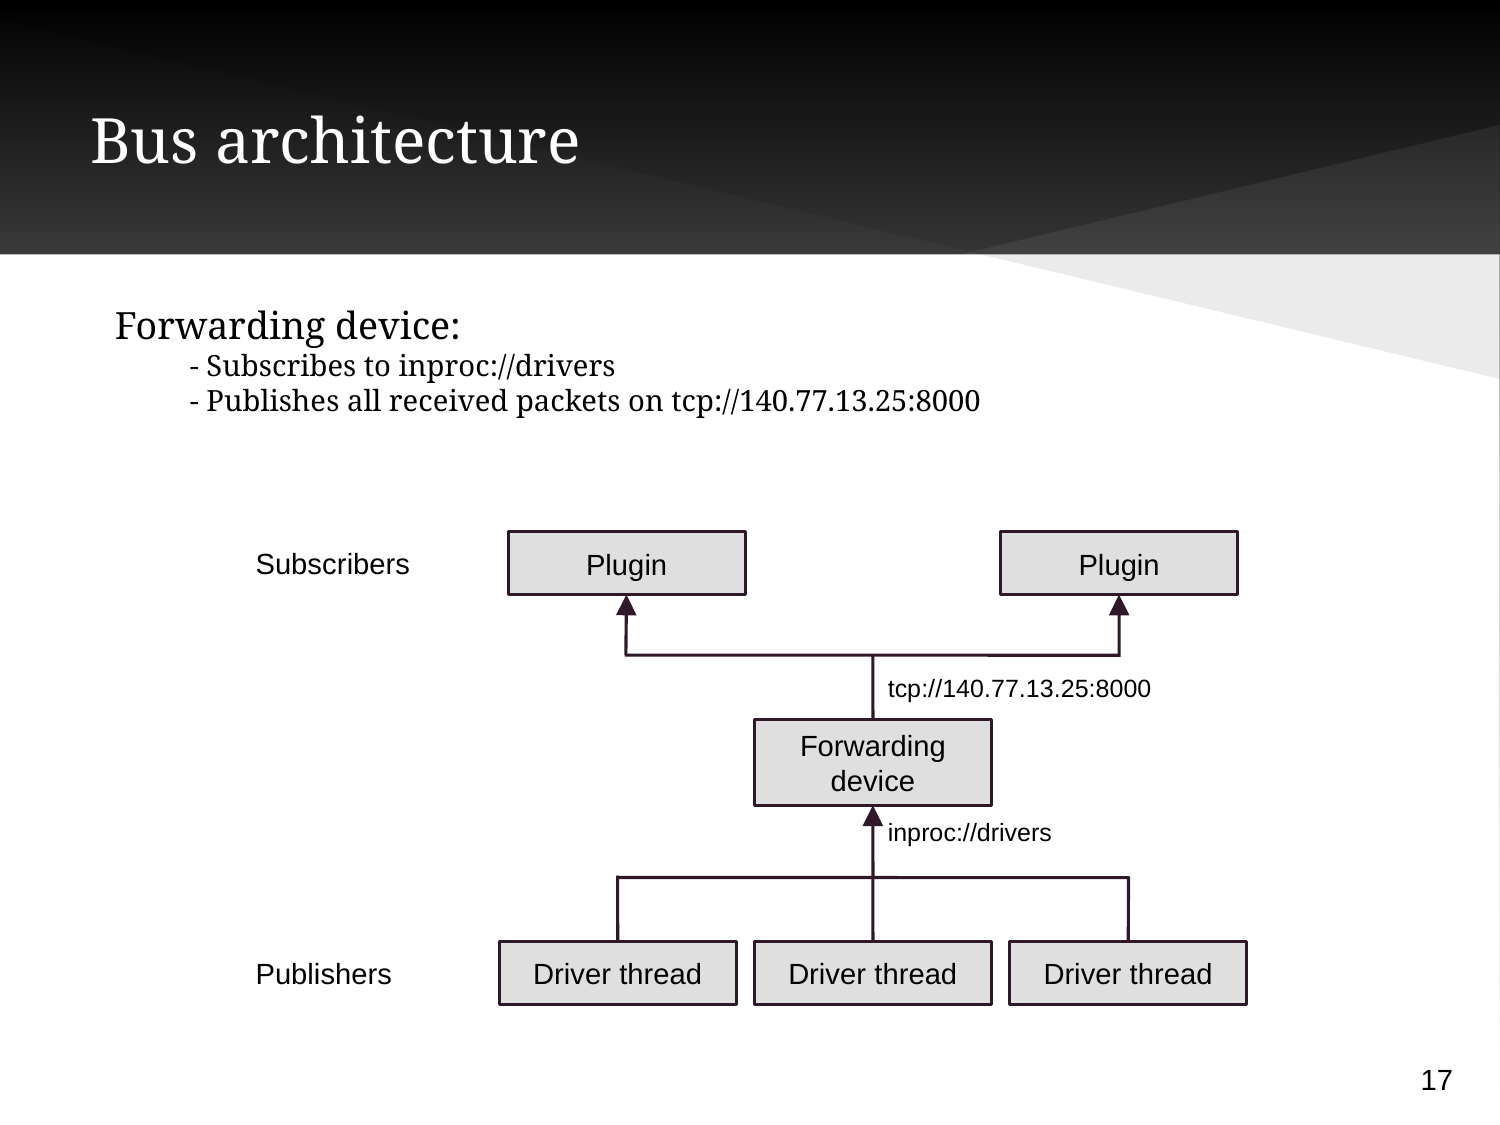

Bus architecture
# Forwarding device:
- Subscribes to inproc://drivers
- Publishes all received packets on tcp://140.77.13.25:8000
Subscribers
Plugin
Plugin
tcp://140.77.13.25:8000
Forwarding device
inproc://drivers
Publishers
Driver thread
Driver thread
Driver thread
17